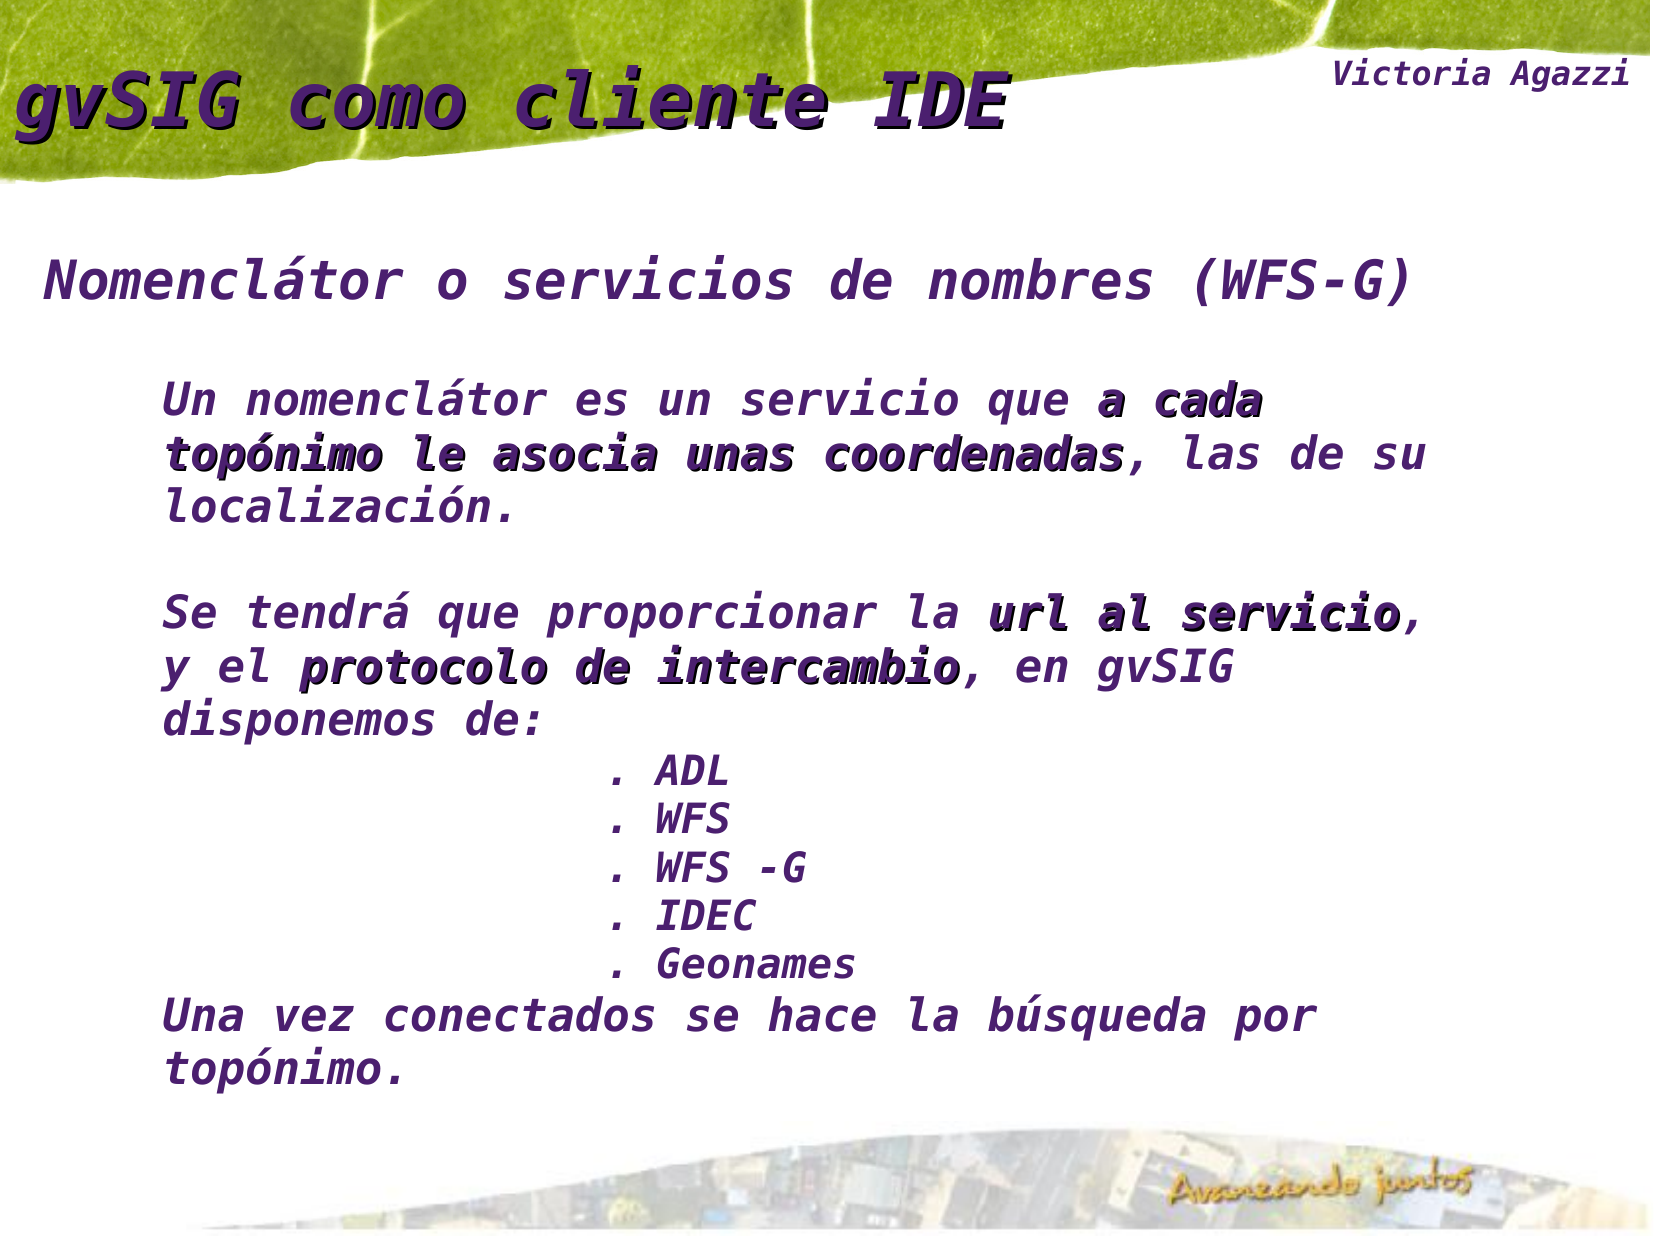

gvSIG como cliente IDE
Victoria Agazzi
Nomenclátor o servicios de nombres (WFS-G)
Un nomenclátor es un servicio que a cada topónimo le asocia unas coordenadas, las de su localización.
Se tendrá que proporcionar la url al servicio, y el protocolo de intercambio, en gvSIG disponemos de:
						. ADL
						. WFS
						. WFS -G
						. IDEC
						. Geonames
Una vez conectados se hace la búsqueda por topónimo.